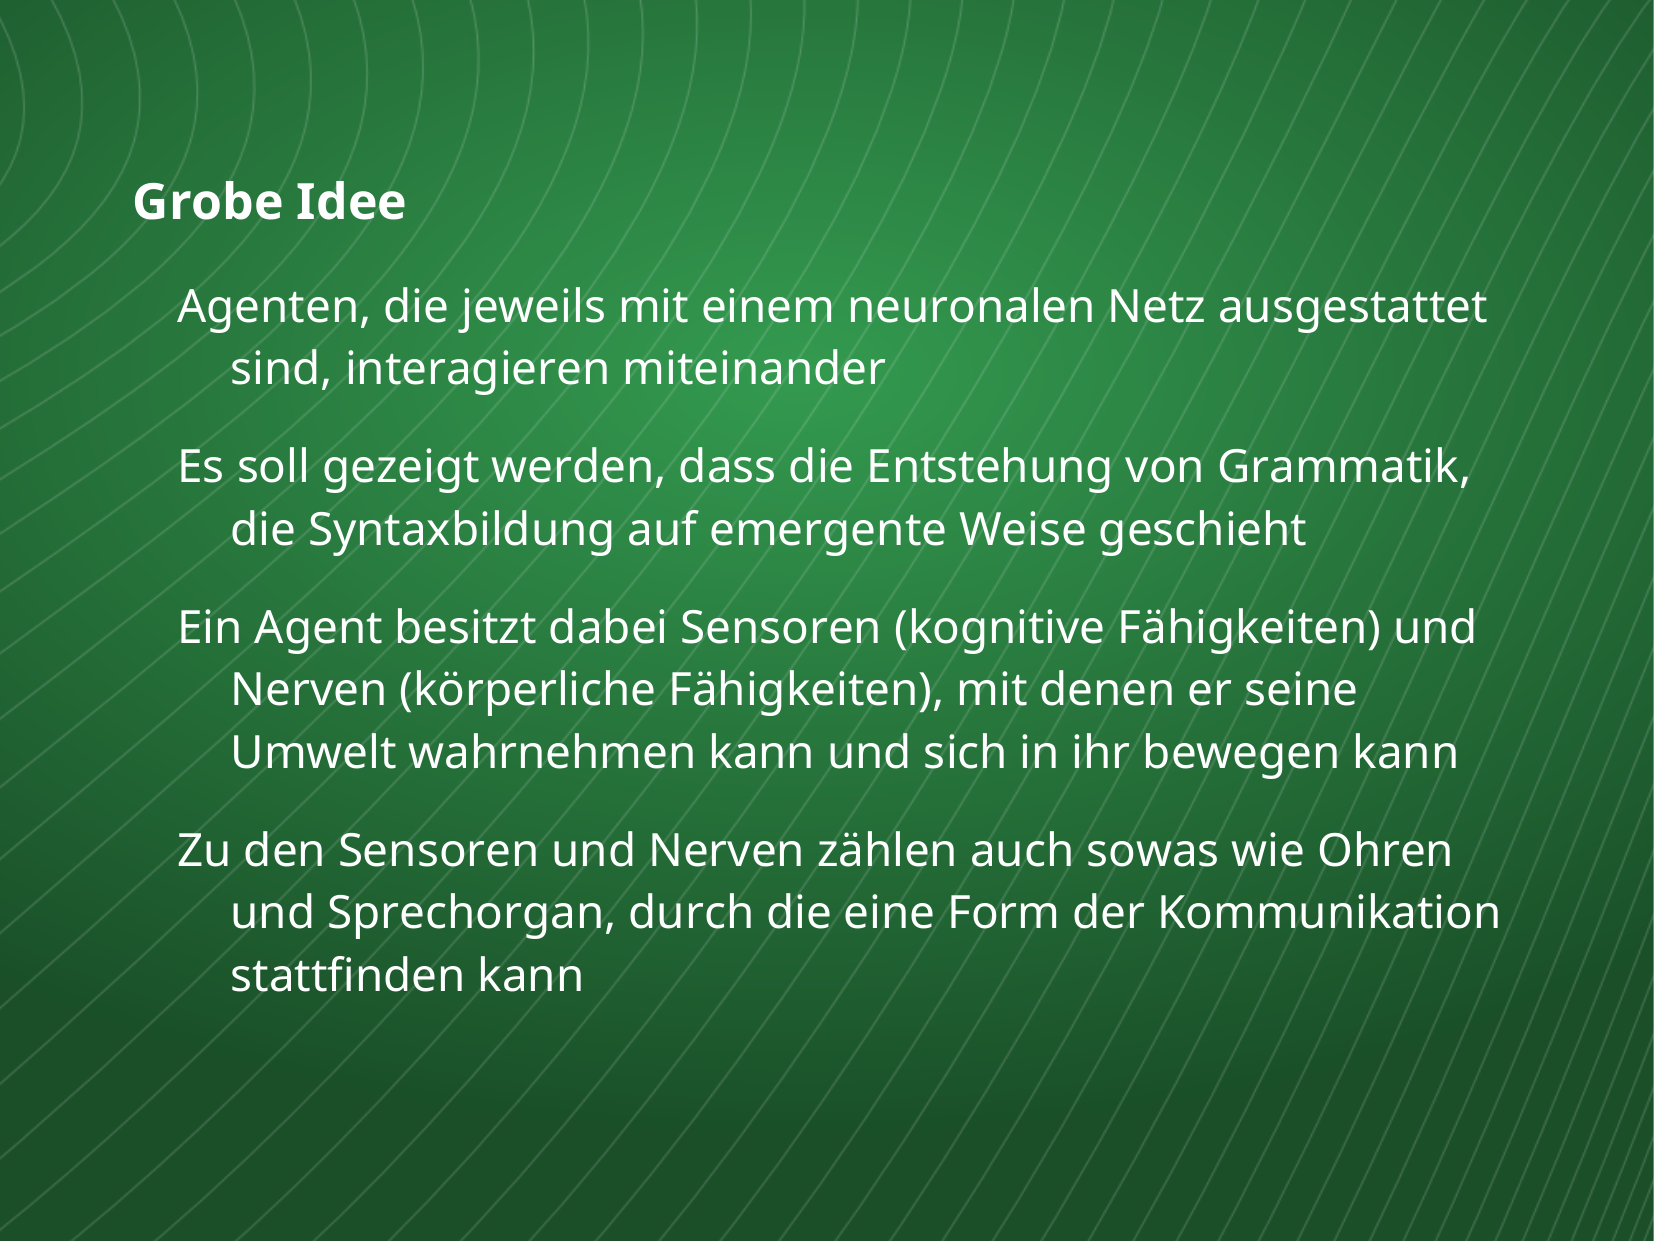

Grobe Idee
Agenten, die jeweils mit einem neuronalen Netz ausgestattet sind, interagieren miteinander
Es soll gezeigt werden, dass die Entstehung von Grammatik, die Syntaxbildung auf emergente Weise geschieht
Ein Agent besitzt dabei Sensoren (kognitive Fähigkeiten) und Nerven (körperliche Fähigkeiten), mit denen er seine Umwelt wahrnehmen kann und sich in ihr bewegen kann
Zu den Sensoren und Nerven zählen auch sowas wie Ohren und Sprechorgan, durch die eine Form der Kommunikation stattfinden kann